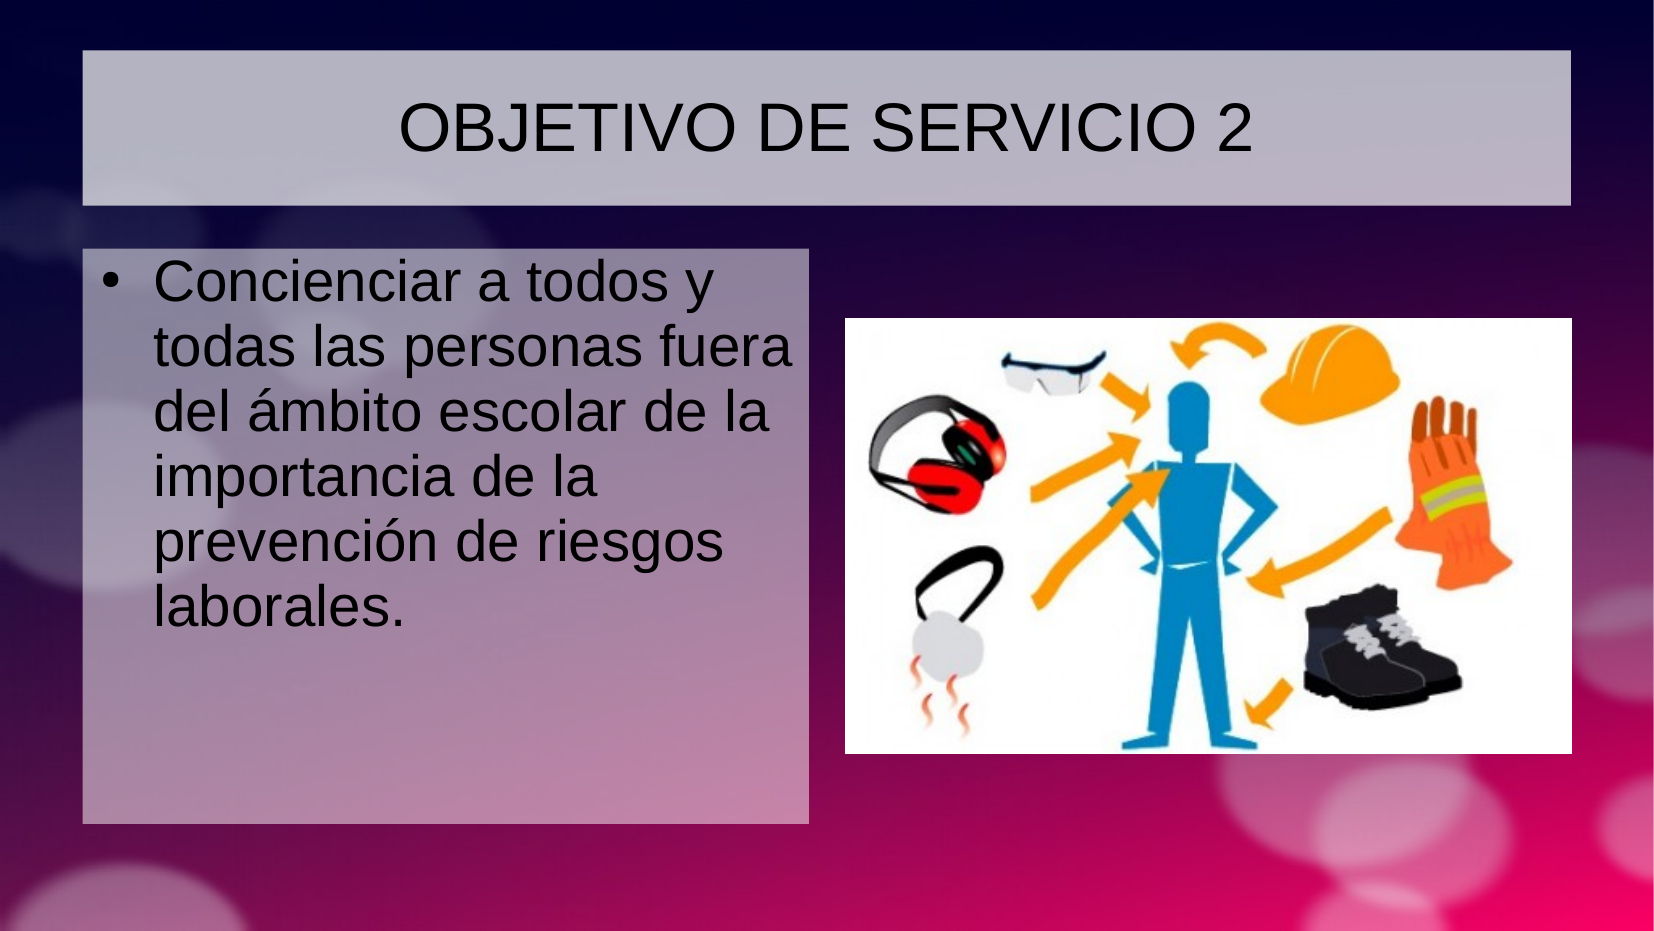

# OBJETIVO DE SERVICIO 2
Concienciar a todos y todas las personas fuera del ámbito escolar de la importancia de la prevención de riesgos laborales.